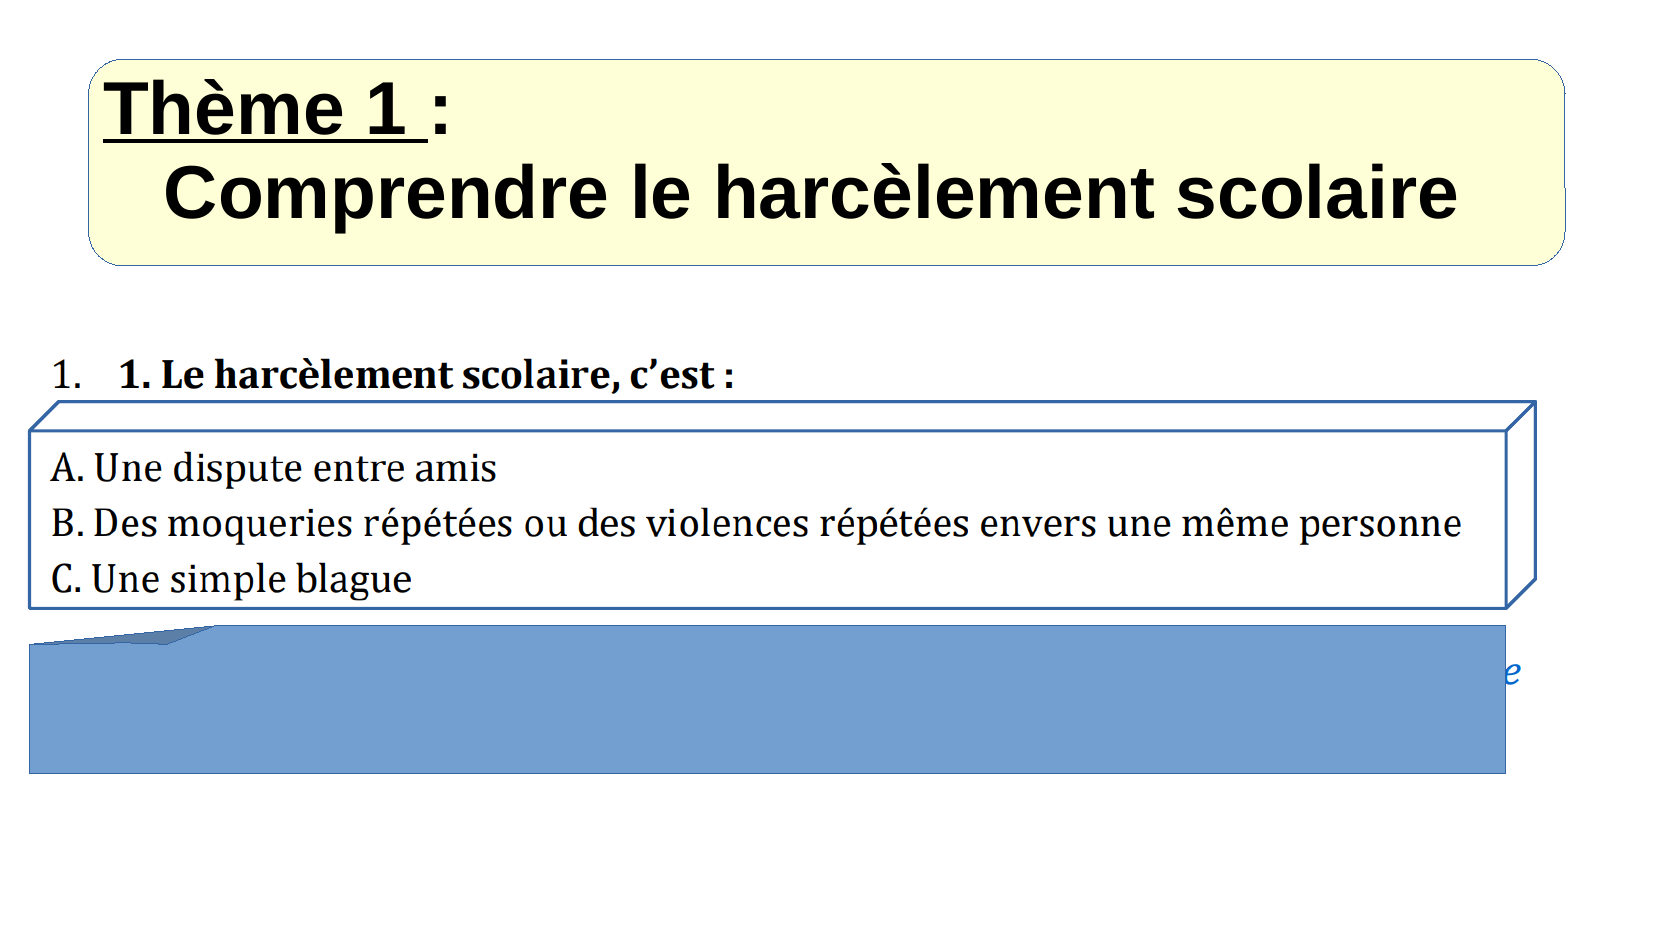

Thème 1 :
Comprendre le harcèlement scolaire